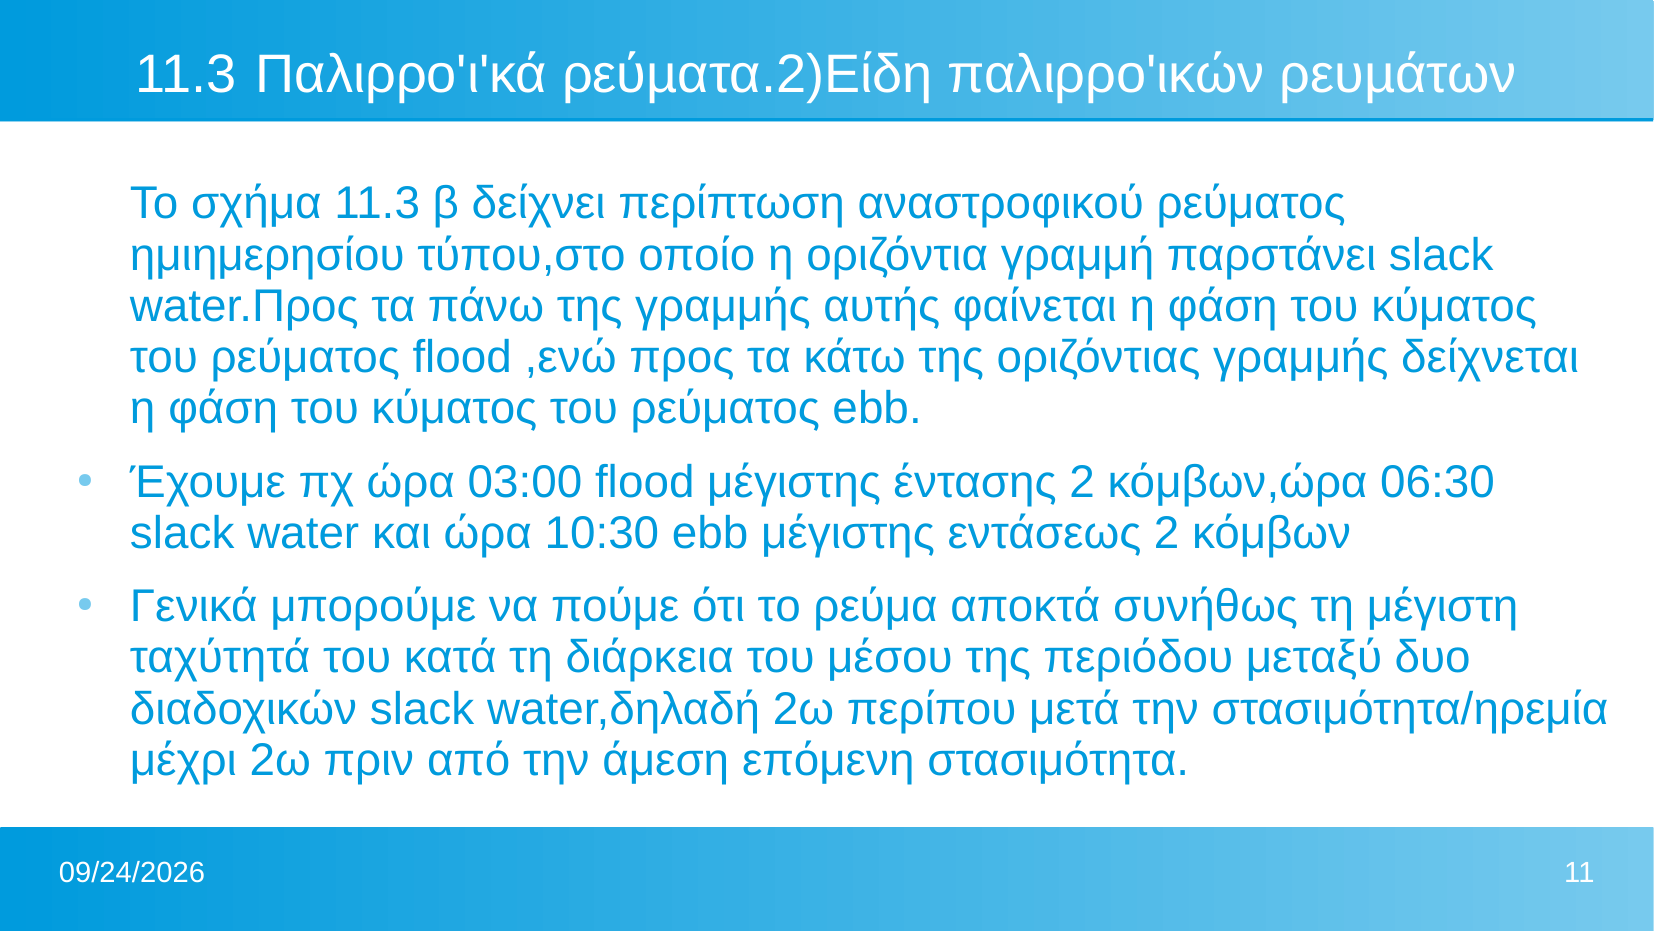

# 11.3 Παλιρρο'ι'κά ρεύµατα.2)Είδη παλιρρο'ικών ρευµάτων
Το σχήμα 11.3 β δείχνει περίπτωση αναστροφικού ρεύματος ημιημερησίου τύπου,στο οποίο η οριζόντια γραμμή παρστάνει slack water.Προς τα πάνω της γραμμής αυτής φαίνεται η φάση του κύματος του ρεύματος flood ,ενώ προς τα κάτω της οριζόντιας γραμμής δείχνεται η φάση του κύματος του ρεύματος ebb.
Έχουμε πχ ώρα 03:00 flood μέγιστης έντασης 2 κόμβων,ώρα 06:30 slack water και ώρα 10:30 ebb μέγιστης εντάσεως 2 κόμβων
Γενικά μπορούμε να πούμε ότι το ρεύμα αποκτά συνήθως τη μέγιστη ταχύτητά του κατά τη διάρκεια του μέσου της περιόδου μεταξύ δυο διαδοχικών slack water,δηλαδή 2ω περίπου μετά την στασιμότητα/ηρεμία μέχρι 2ω πριν από την άμεση επόμενη στασιμότητα.
11